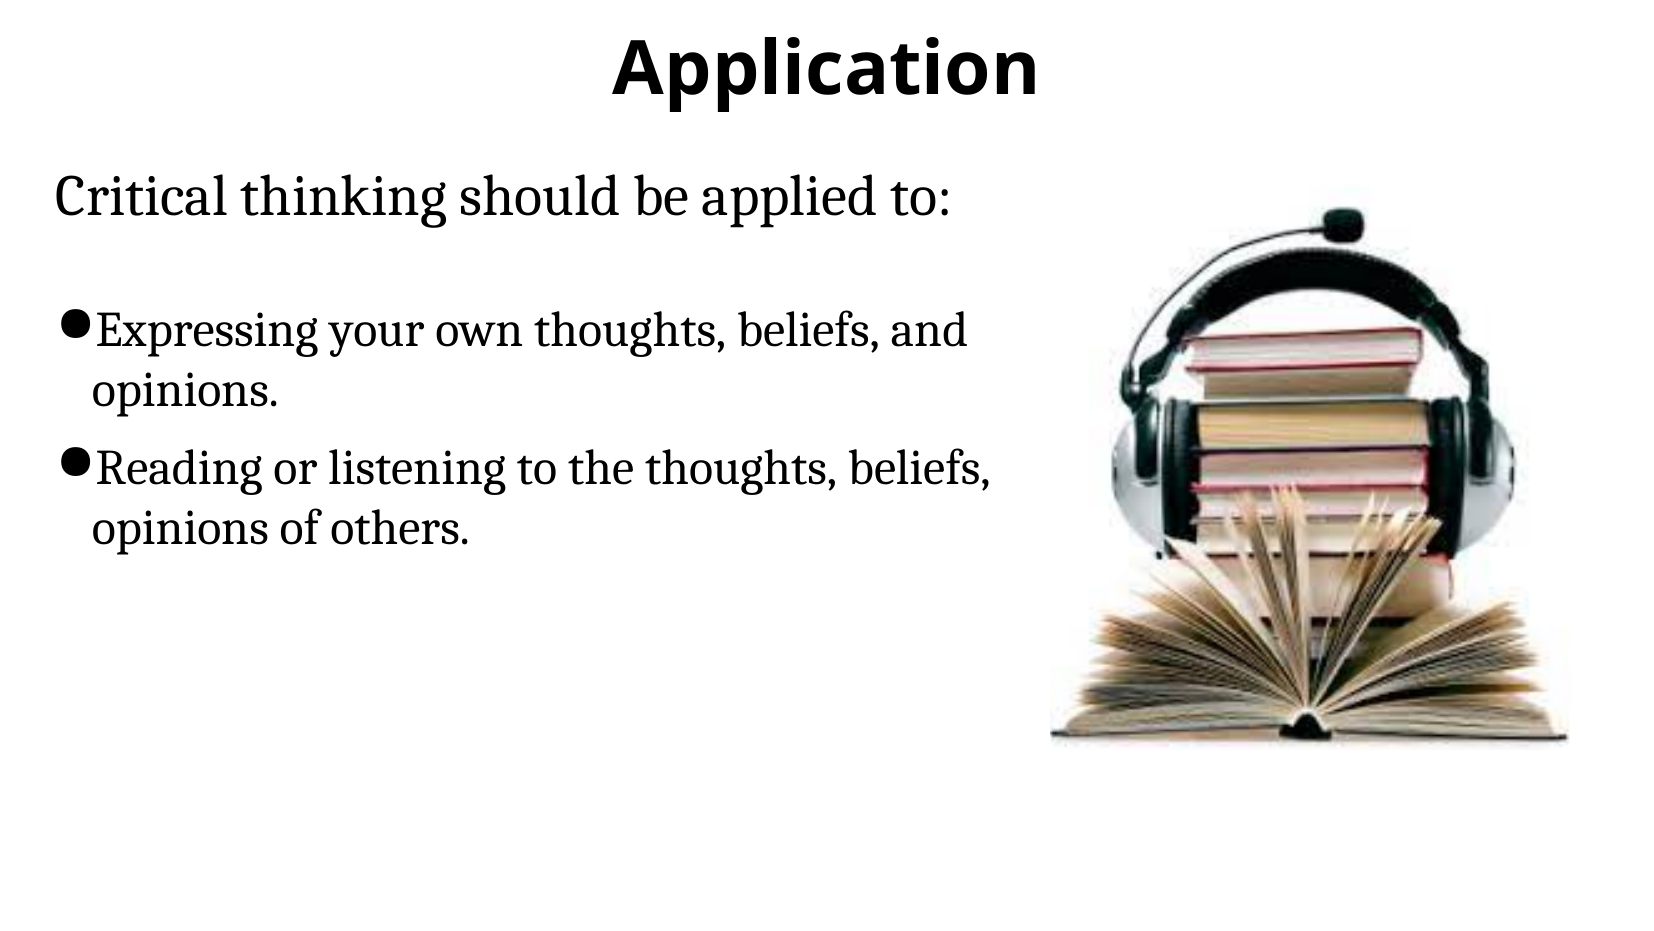

# Application
Critical thinking should be applied to:
Expressing your own thoughts, beliefs, and opinions.
Reading or listening to the thoughts, beliefs, opinions of others.